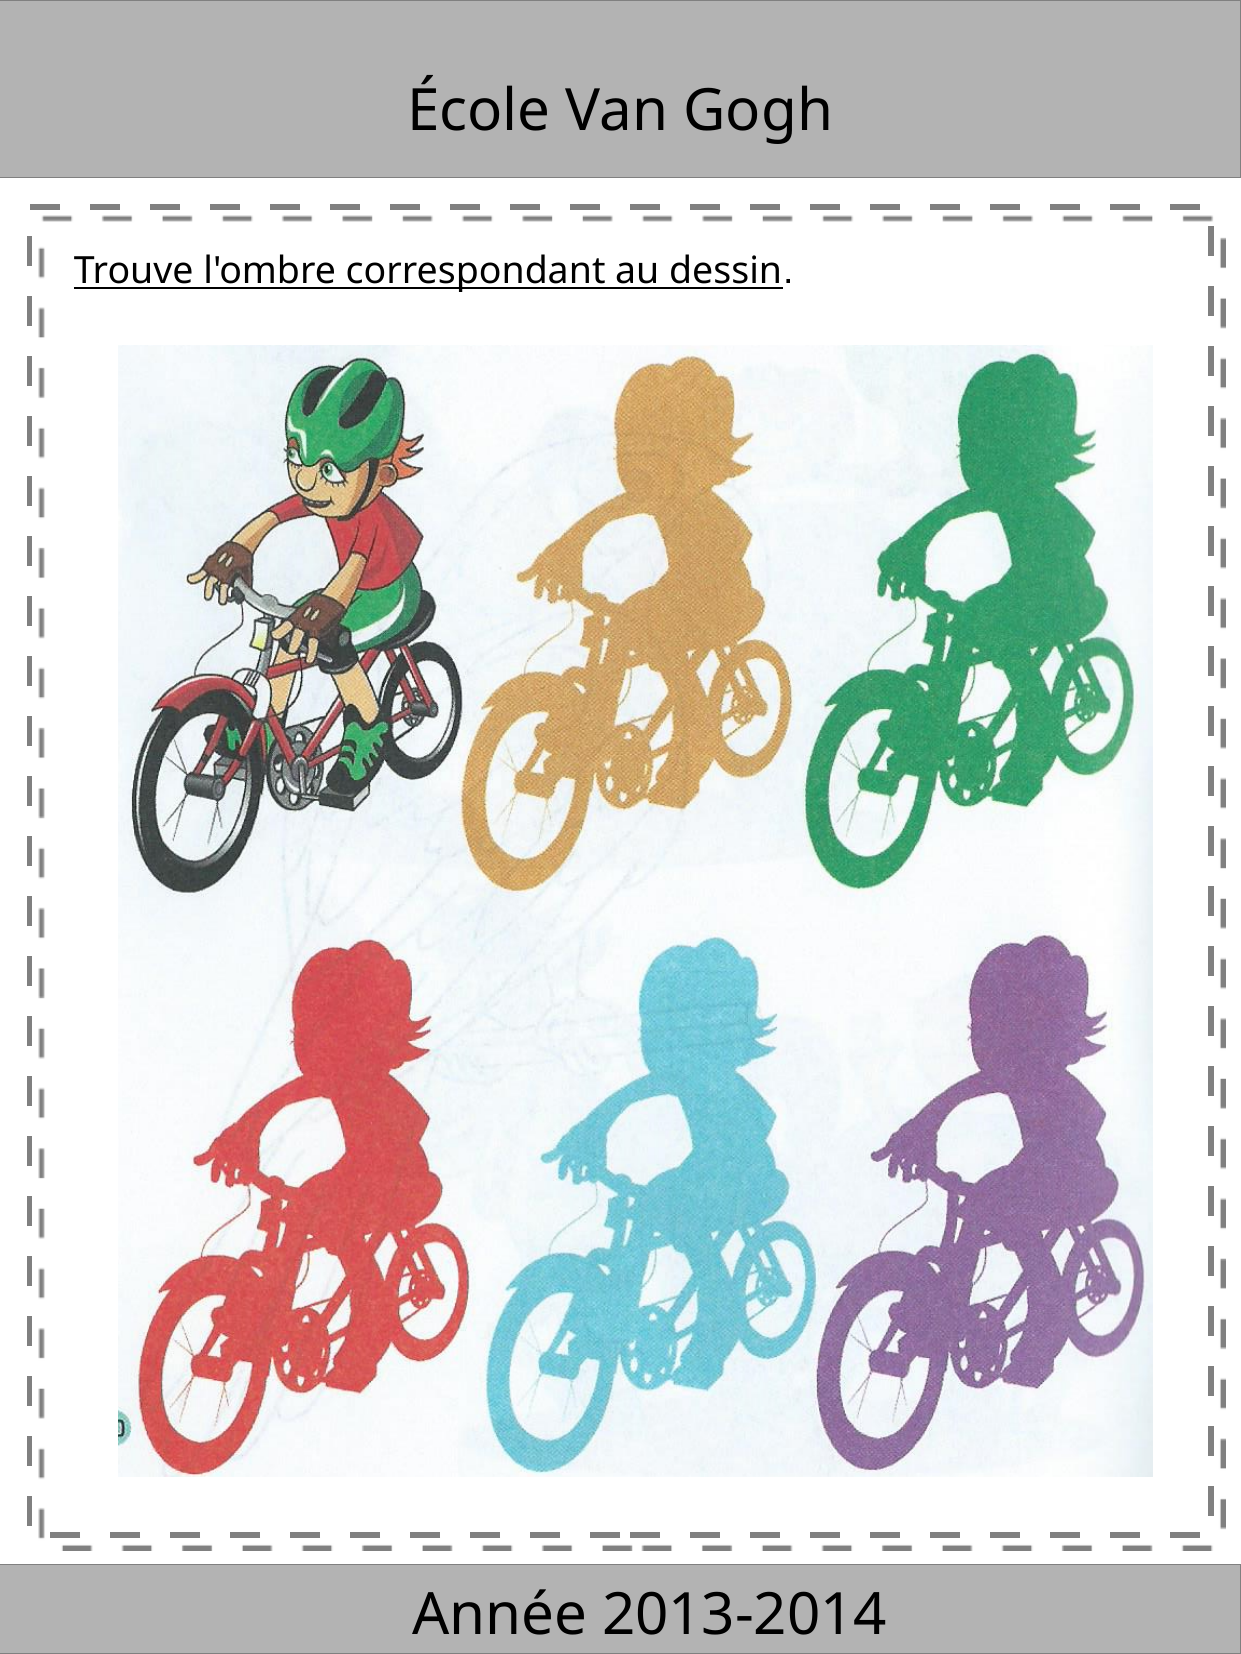

École Van Gogh
Trouve l'ombre correspondant au dessin.
Année 2013-2014